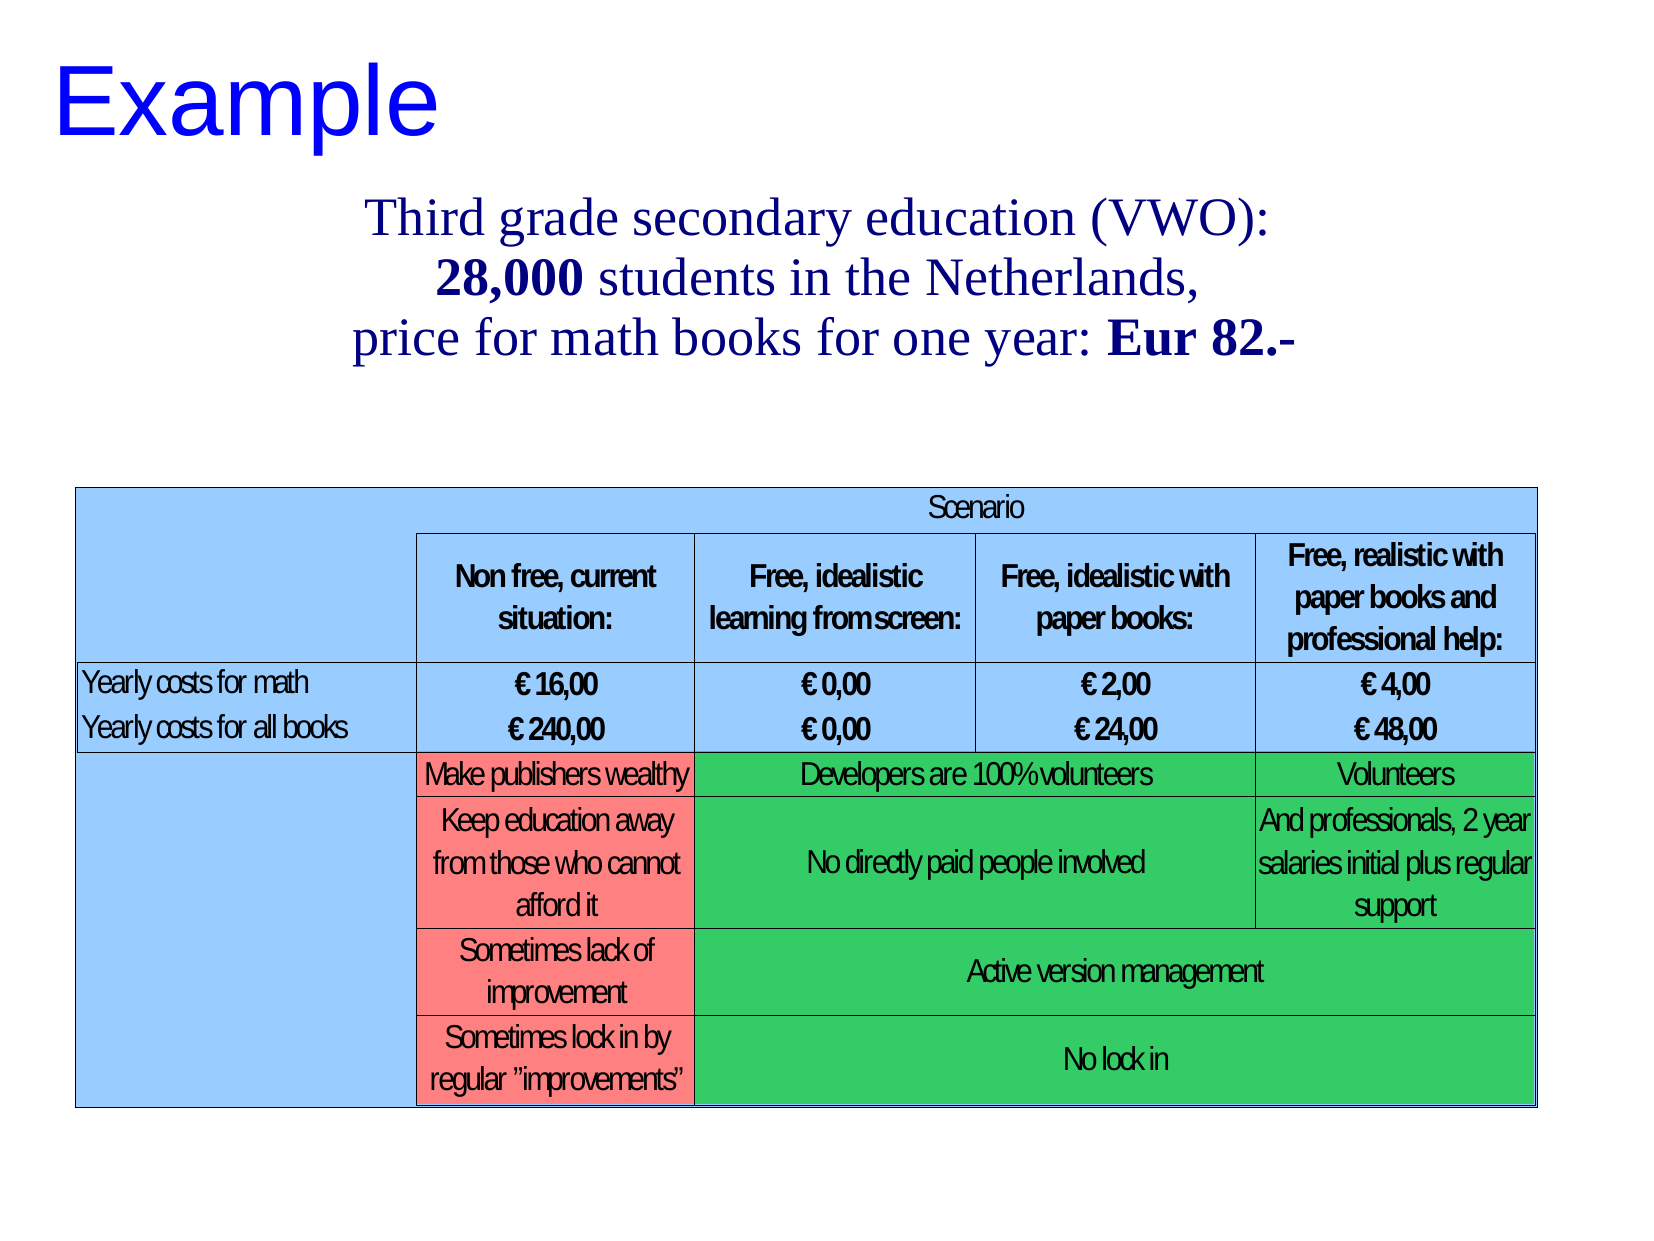

Example
Third grade secondary education (VWO):
28,000 students in the Netherlands,
price for math books for one year: Eur 82.-